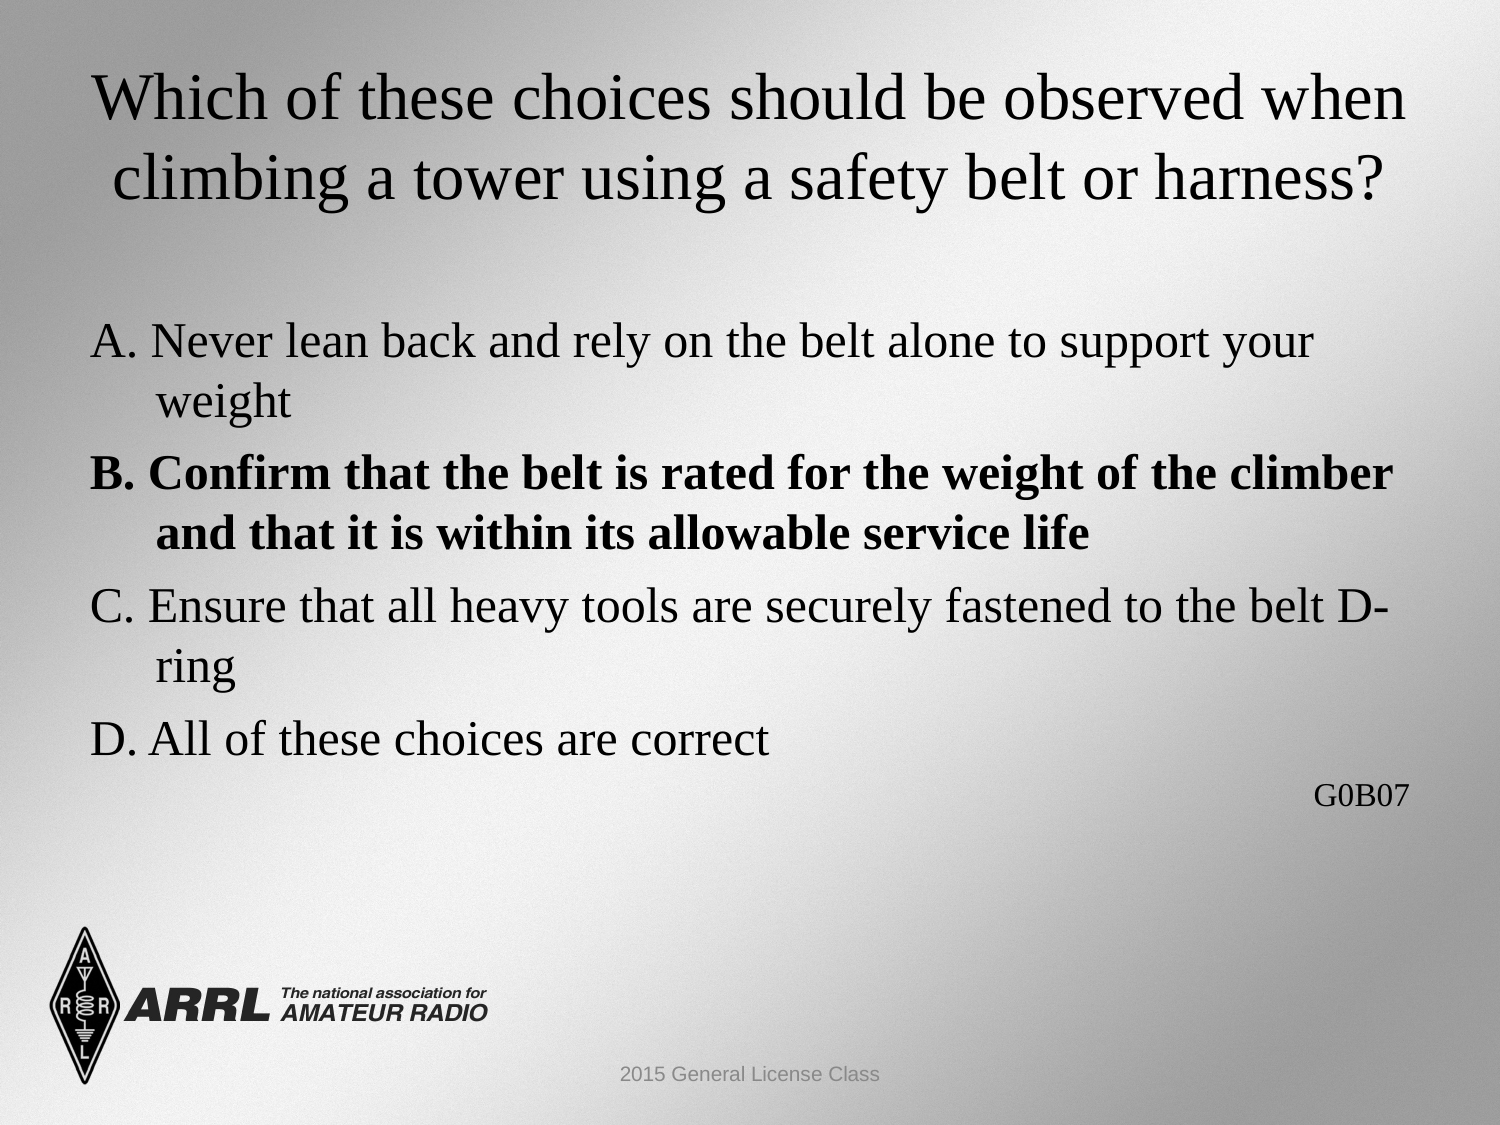

# Which of these choices should be observed when climbing a tower using a safety belt or harness?
A. Never lean back and rely on the belt alone to support your weight
B. Confirm that the belt is rated for the weight of the climber and that it is within its allowable service life
C. Ensure that all heavy tools are securely fastened to the belt D-ring
D. All of these choices are correct
G0B07
2015 General License Class